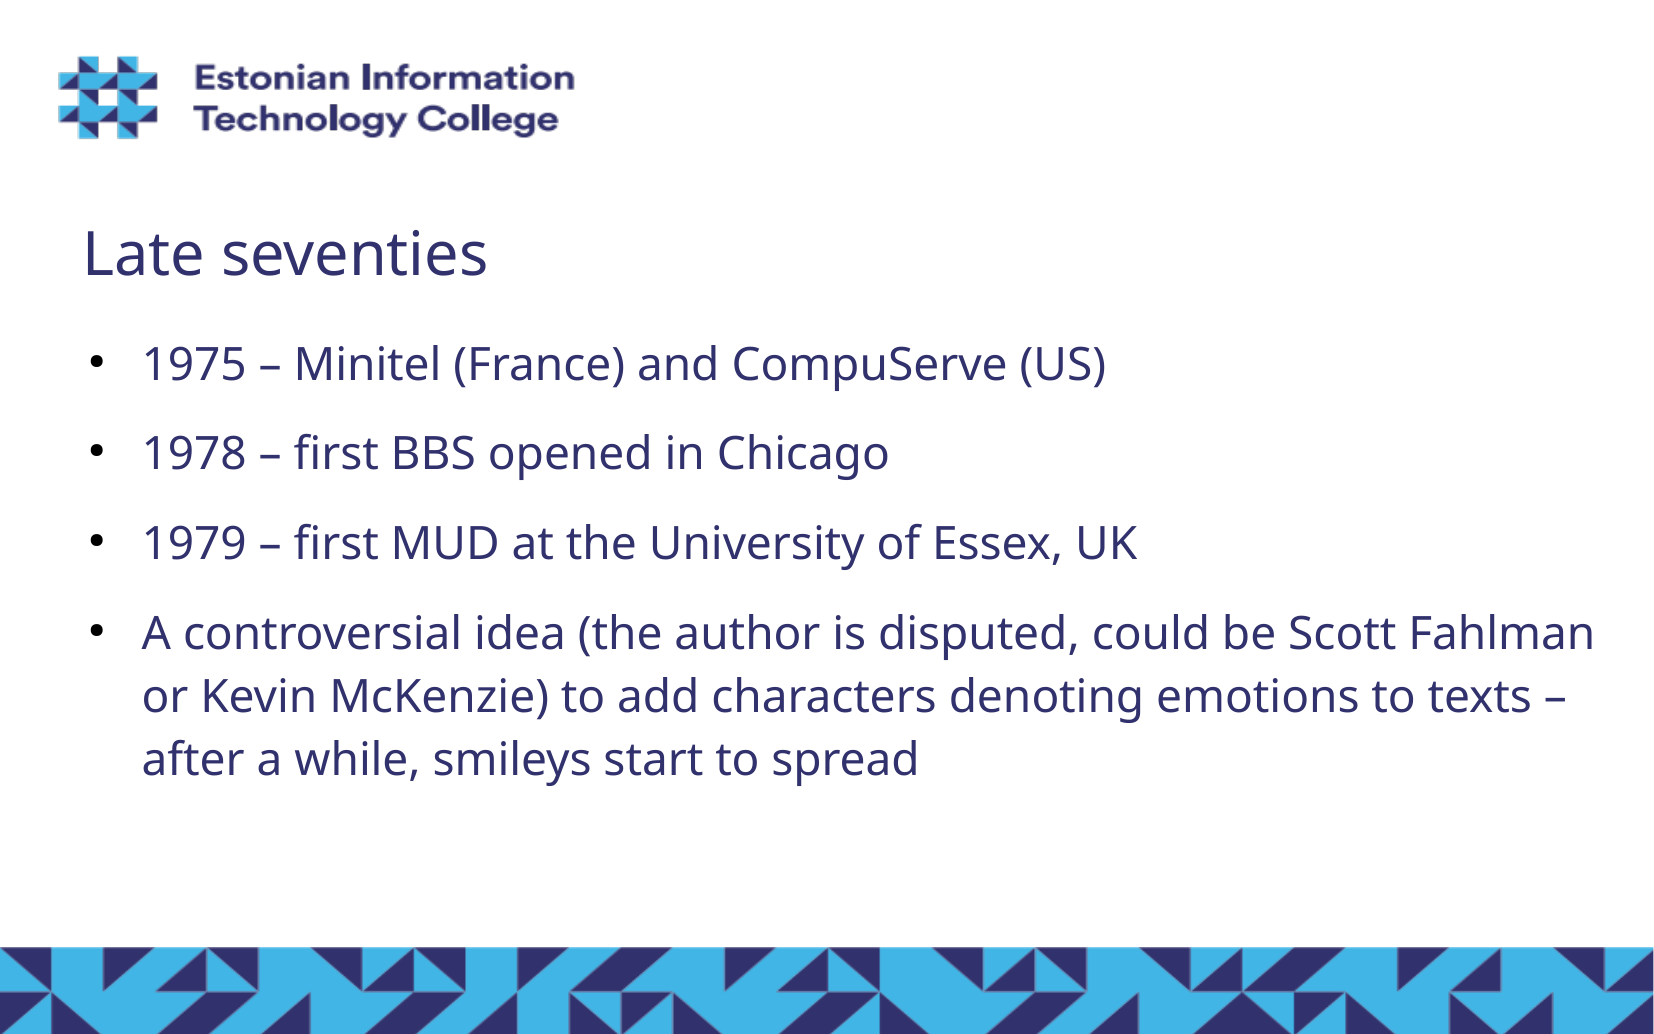

# Late seventies
1975 – Minitel (France) and CompuServe (US)
1978 – first BBS opened in Chicago
1979 – first MUD at the University of Essex, UK
A controversial idea (the author is disputed, could be Scott Fahlman or Kevin McKenzie) to add characters denoting emotions to texts – after a while, smileys start to spread